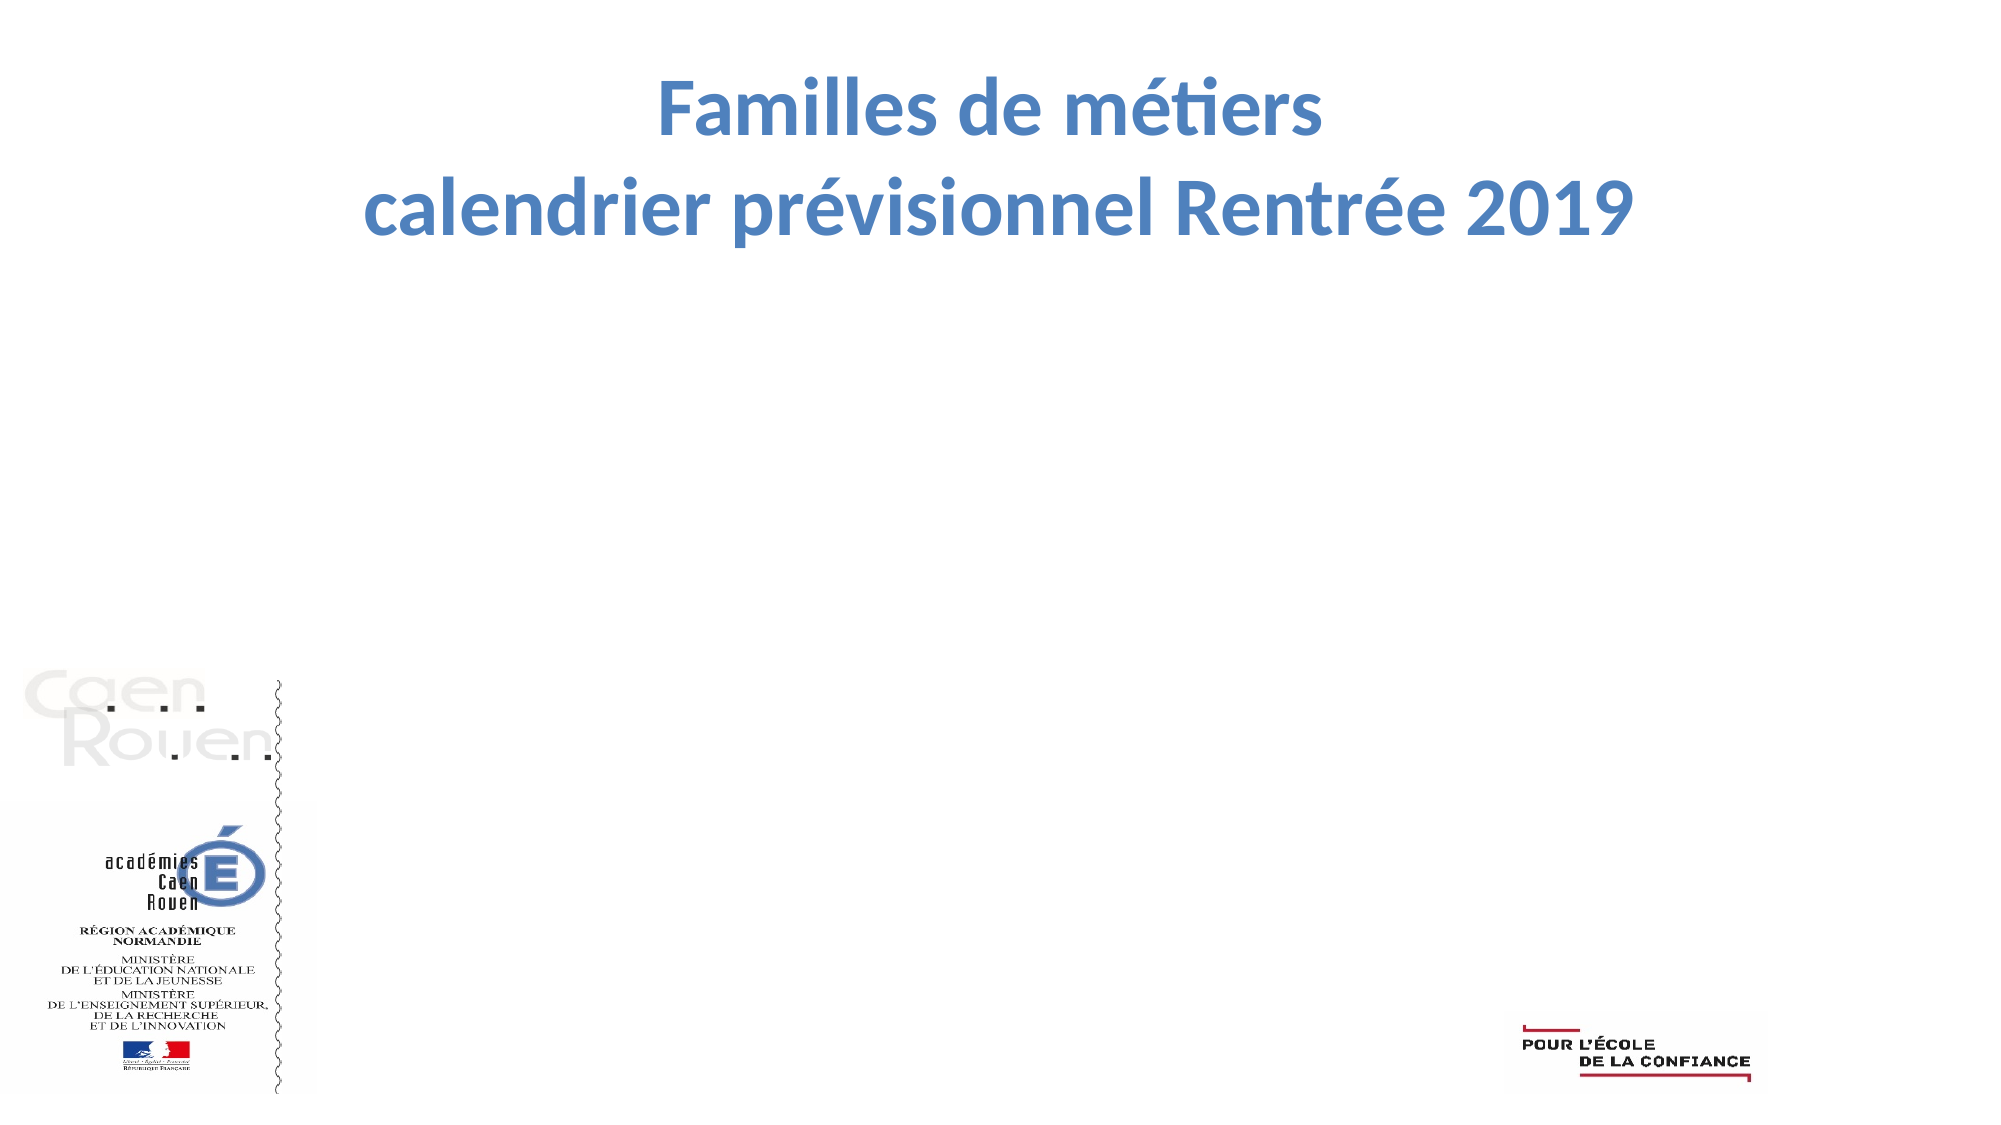

# Familles de métiers calendrier prévisionnel Rentrée 2019
Métiers du commerce et de la vente options A et B
Menuiserie aluminium-verre
Aménagement et finitions du bâtiment
Gestion-administration
Logistique
Métiers de l’accueil
Métiers de la construction durable, du bâtiment et des travaux publics
Métiers de la relation client
Métiers de la gestion administrative, du transport et de la logistique
Technicien du bâtiment : organisation et réalisation du gros œuvre
Interventions sur le patrimoine bâti, options A, B et C
Ouvrages du bâtiment : métallerie
Transport
Travaux publics